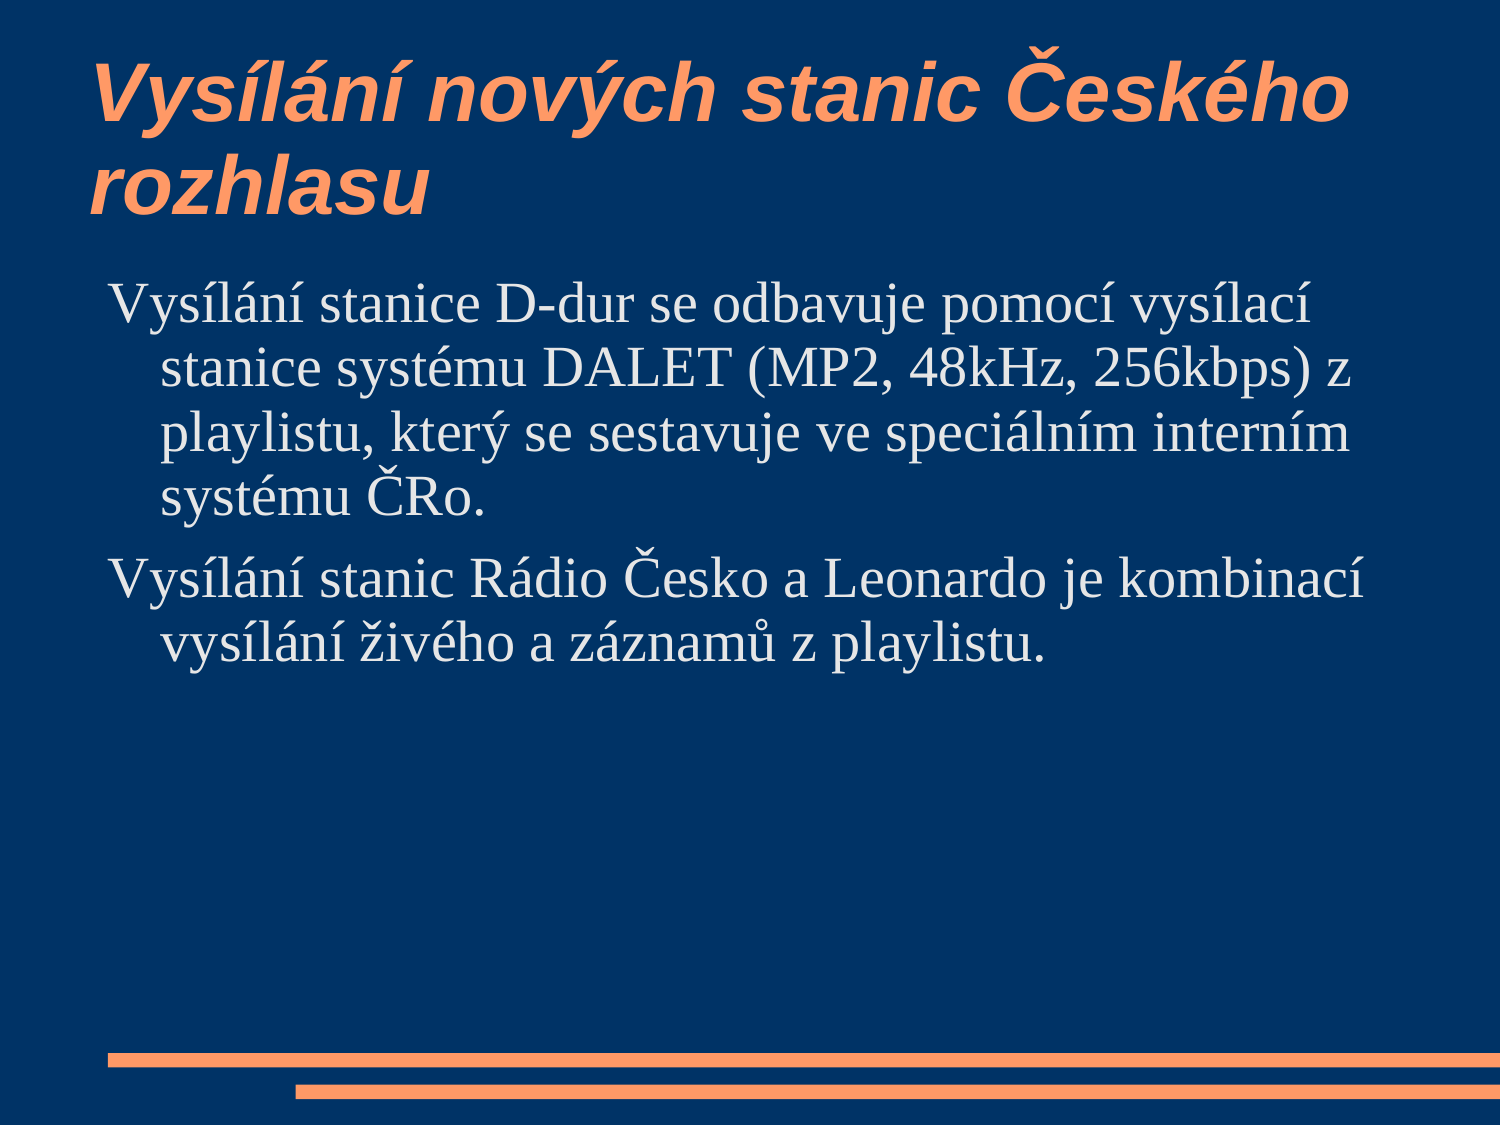

# Vysílání nových stanic Českého rozhlasu
Vysílání stanice D-dur se odbavuje pomocí vysílací stanice systému DALET (MP2, 48kHz, 256kbps) z playlistu, který se sestavuje ve speciálním interním systému ČRo.
Vysílání stanic Rádio Česko a Leonardo je kombinací vysílání živého a záznamů z playlistu.